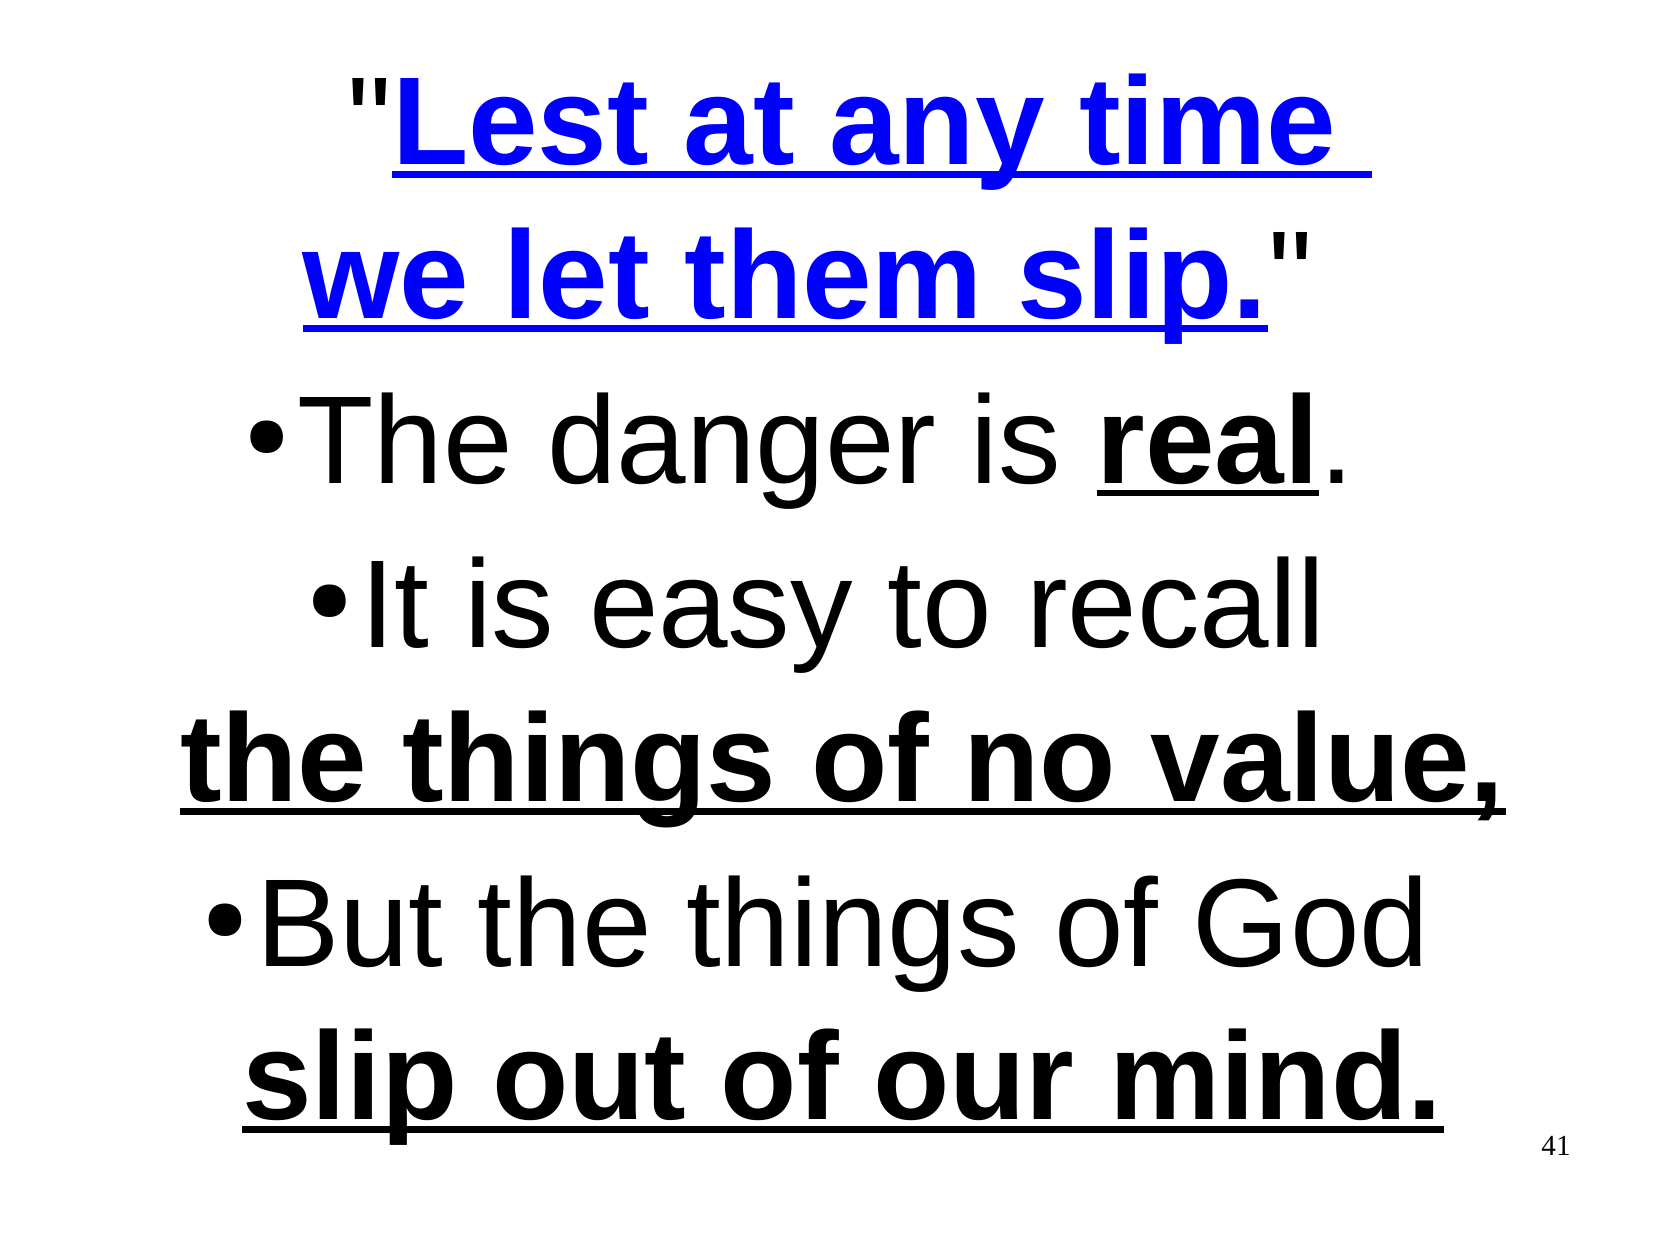

# "Lest at any time we let them slip."
The danger is real.
It is easy to recall
the things of no value,
But the things of God
slip out of our mind.
41